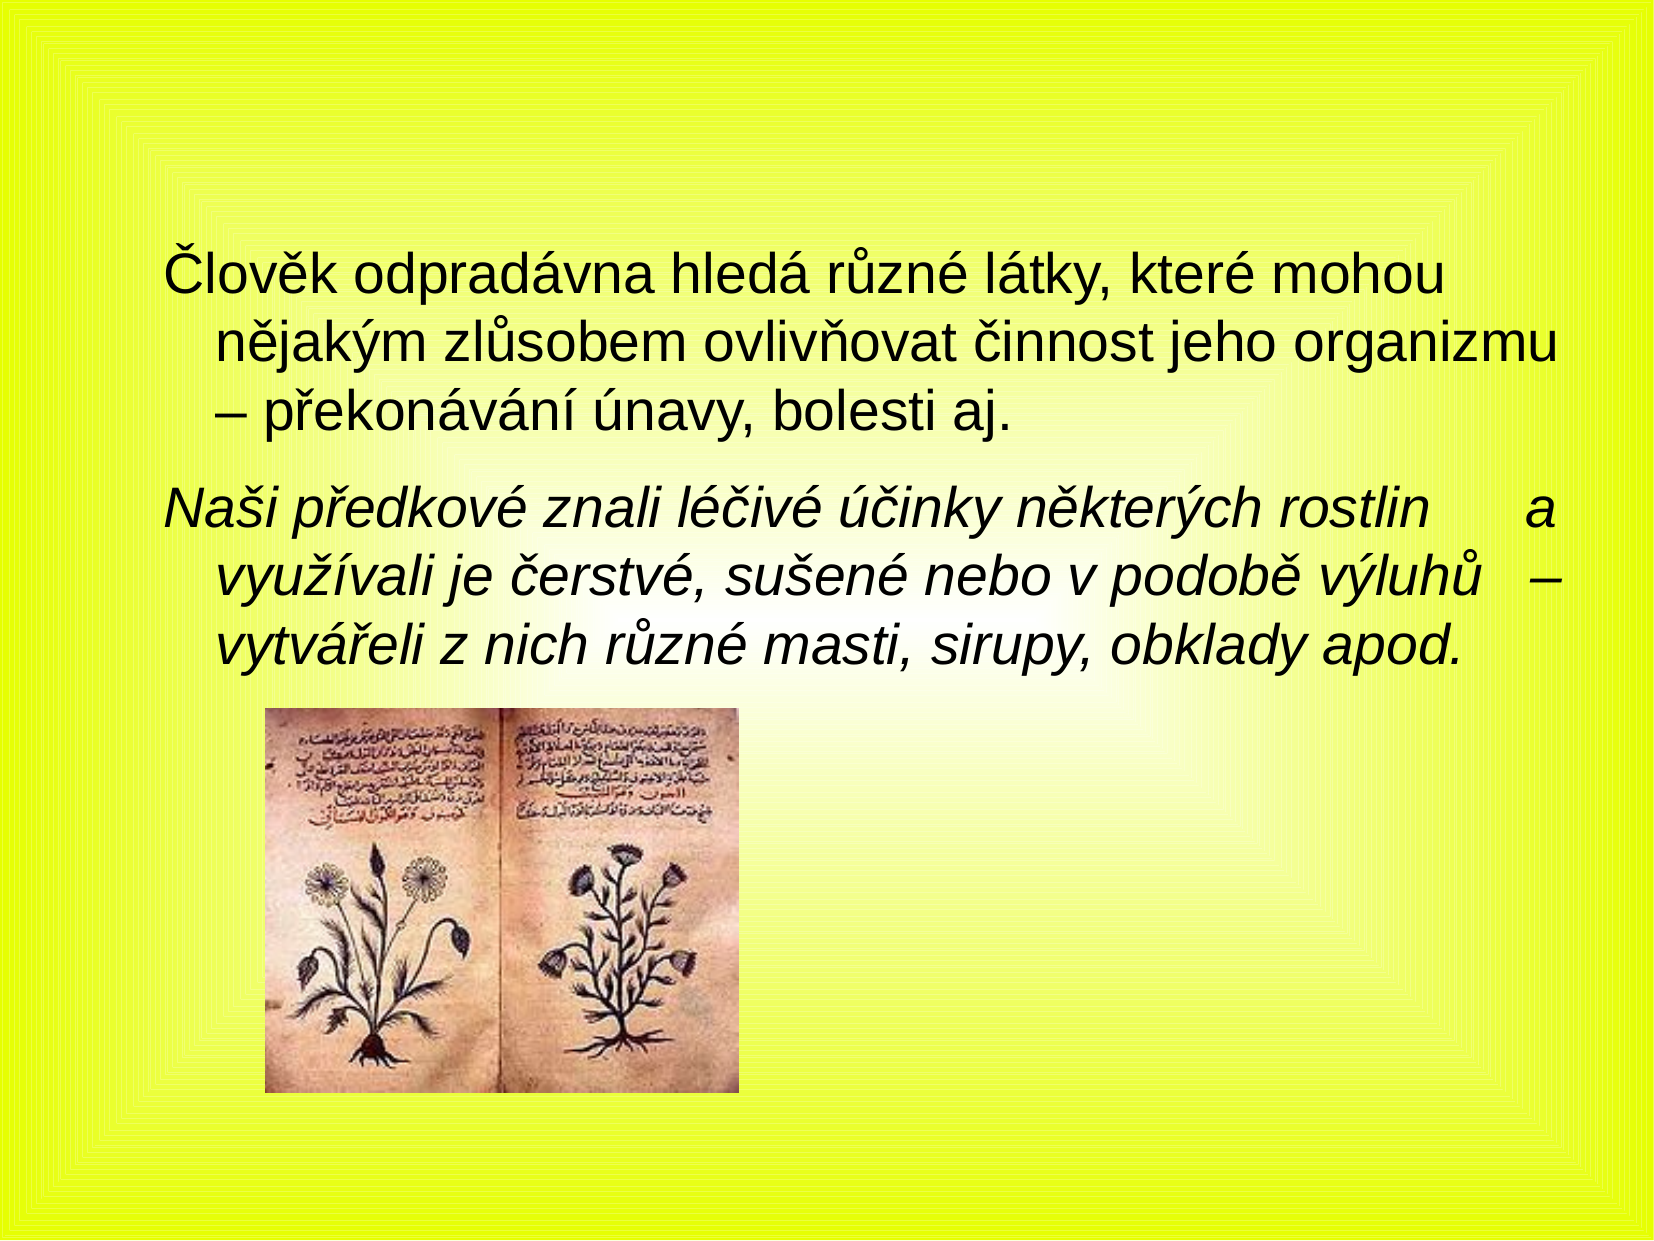

# Člověk odpradávna hledá různé látky, které mohou nějakým zlůsobem ovlivňovat činnost jeho organizmu – překonávání únavy, bolesti aj.
Naši předkové znali léčivé účinky některých rostlin a využívali je čerstvé, sušené nebo v podobě výluhů – vytvářeli z nich různé masti, sirupy, obklady apod.